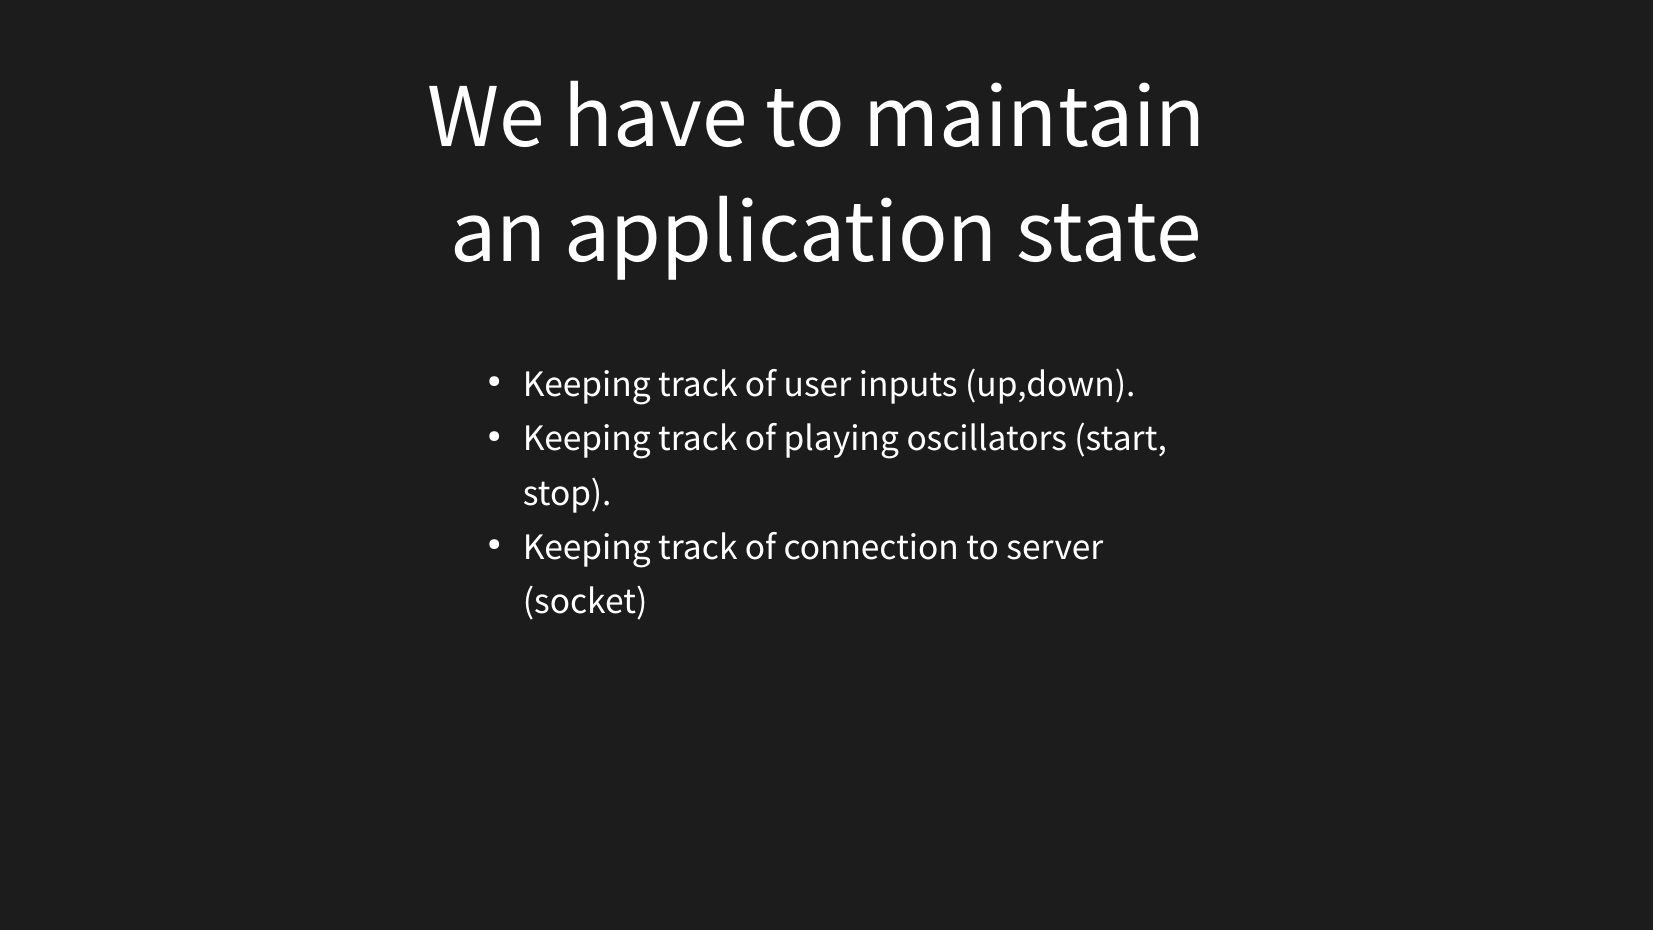

# We have to maintain an application state
Keeping track of user inputs (up,down).
Keeping track of playing oscillators (start, stop).
Keeping track of connection to server (socket)